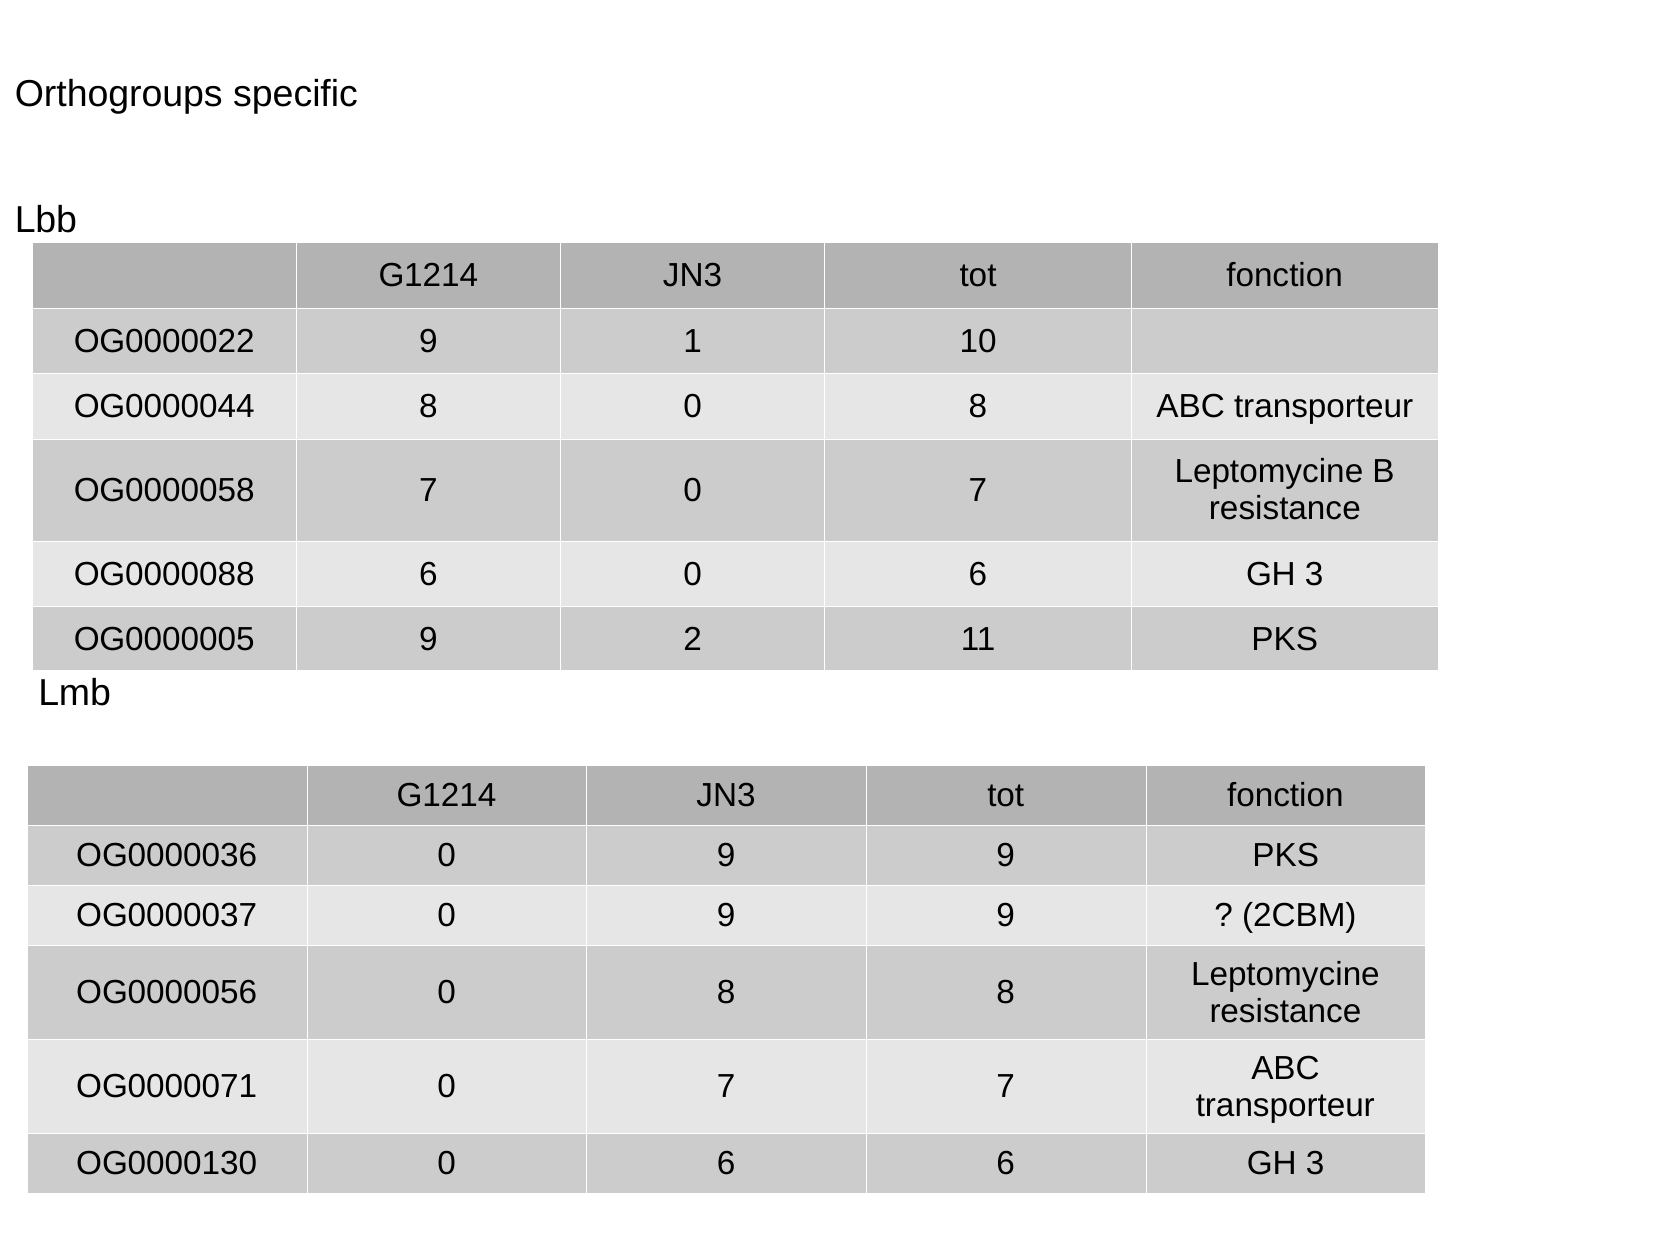

Orthogroups specific
Lbb
| | G1214 | JN3 | tot | fonction |
| --- | --- | --- | --- | --- |
| OG0000022 | 9 | 1 | 10 | |
| OG0000044 | 8 | 0 | 8 | ABC transporteur |
| OG0000058 | 7 | 0 | 7 | Leptomycine B resistance |
| OG0000088 | 6 | 0 | 6 | GH 3 |
| OG0000005 | 9 | 2 | 11 | PKS |
Lmb
| | G1214 | JN3 | tot | fonction |
| --- | --- | --- | --- | --- |
| OG0000036 | 0 | 9 | 9 | PKS |
| OG0000037 | 0 | 9 | 9 | ? (2CBM) |
| OG0000056 | 0 | 8 | 8 | Leptomycine resistance |
| OG0000071 | 0 | 7 | 7 | ABC transporteur |
| OG0000130 | 0 | 6 | 6 | GH 3 |